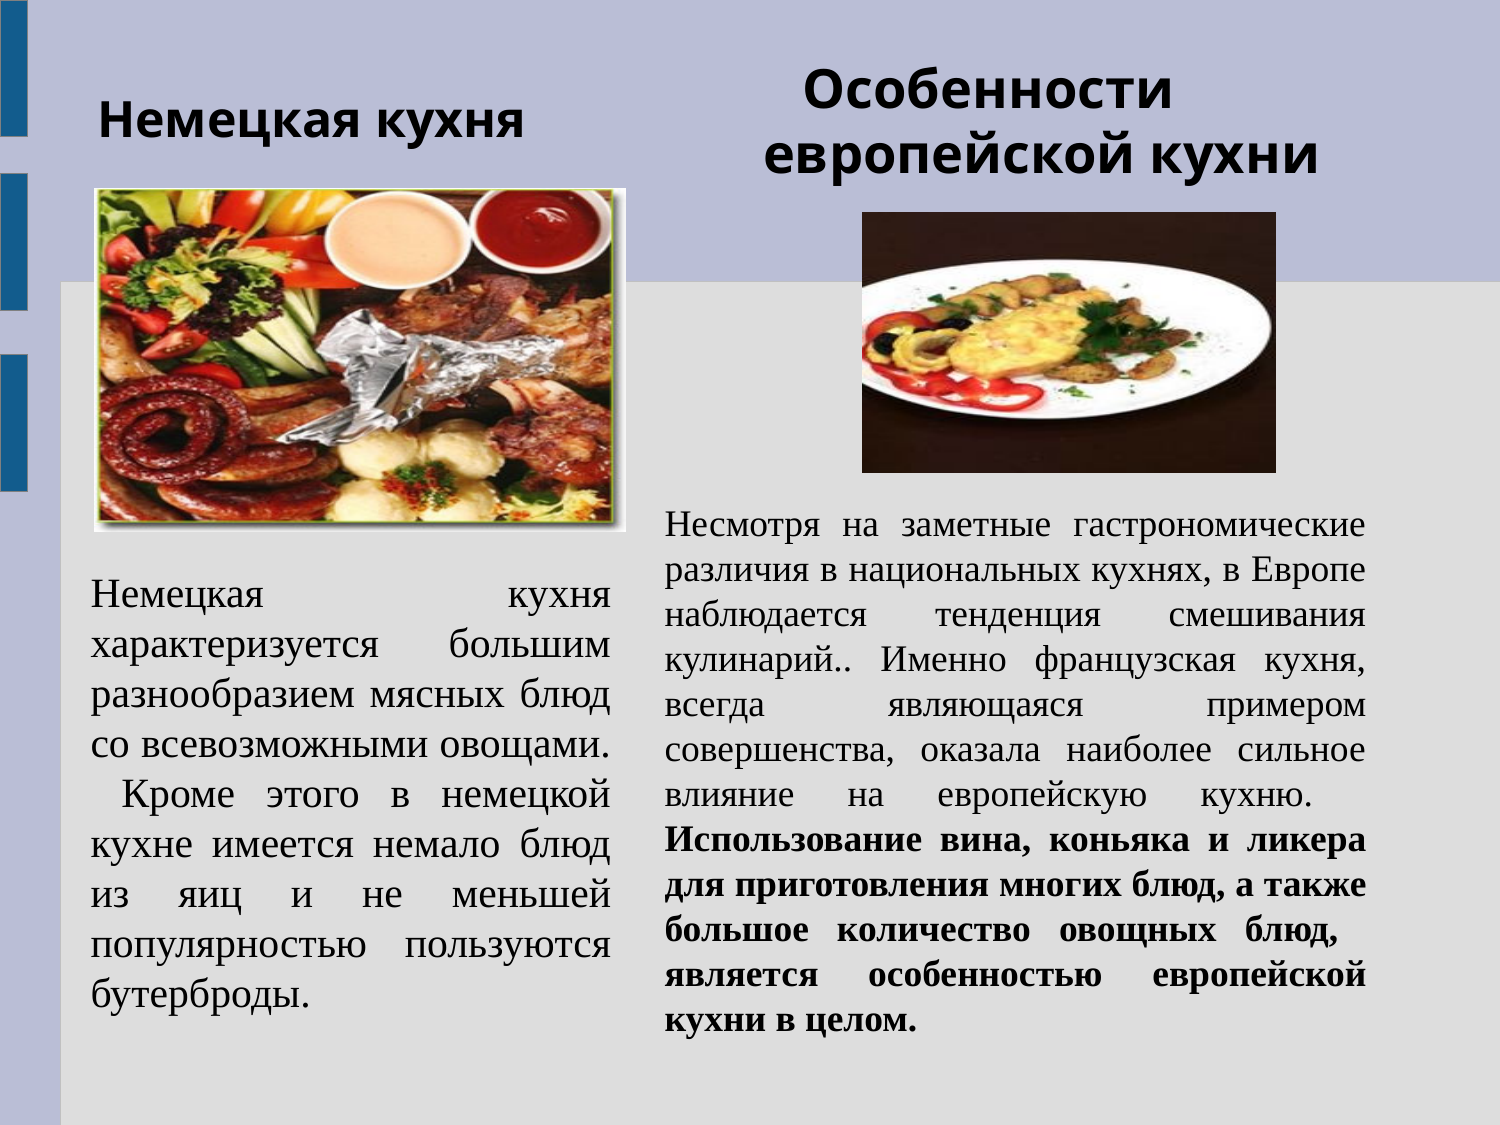

Особенности европейской кухни
Немецкая кухня
Несмотря на заметные гастрономические различия в национальных кухнях, в Европе наблюдается тенденция смешивания кулинарий.. Именно французская кухня, всегда являющаяся примером совершенства, оказала наиболее сильное влияние на европейскую кухню. Использование вина, коньяка и ликера для приготовления многих блюд, а также большое количество овощных блюд, является особенностью европейской кухни в целом.
Немецкая кухня характеризуется большим разнообразием мясных блюд со всевозможными овощами. Кроме этого в немецкой кухне имеется немало блюд из яиц и не меньшей популярностью пользуются бутерброды.